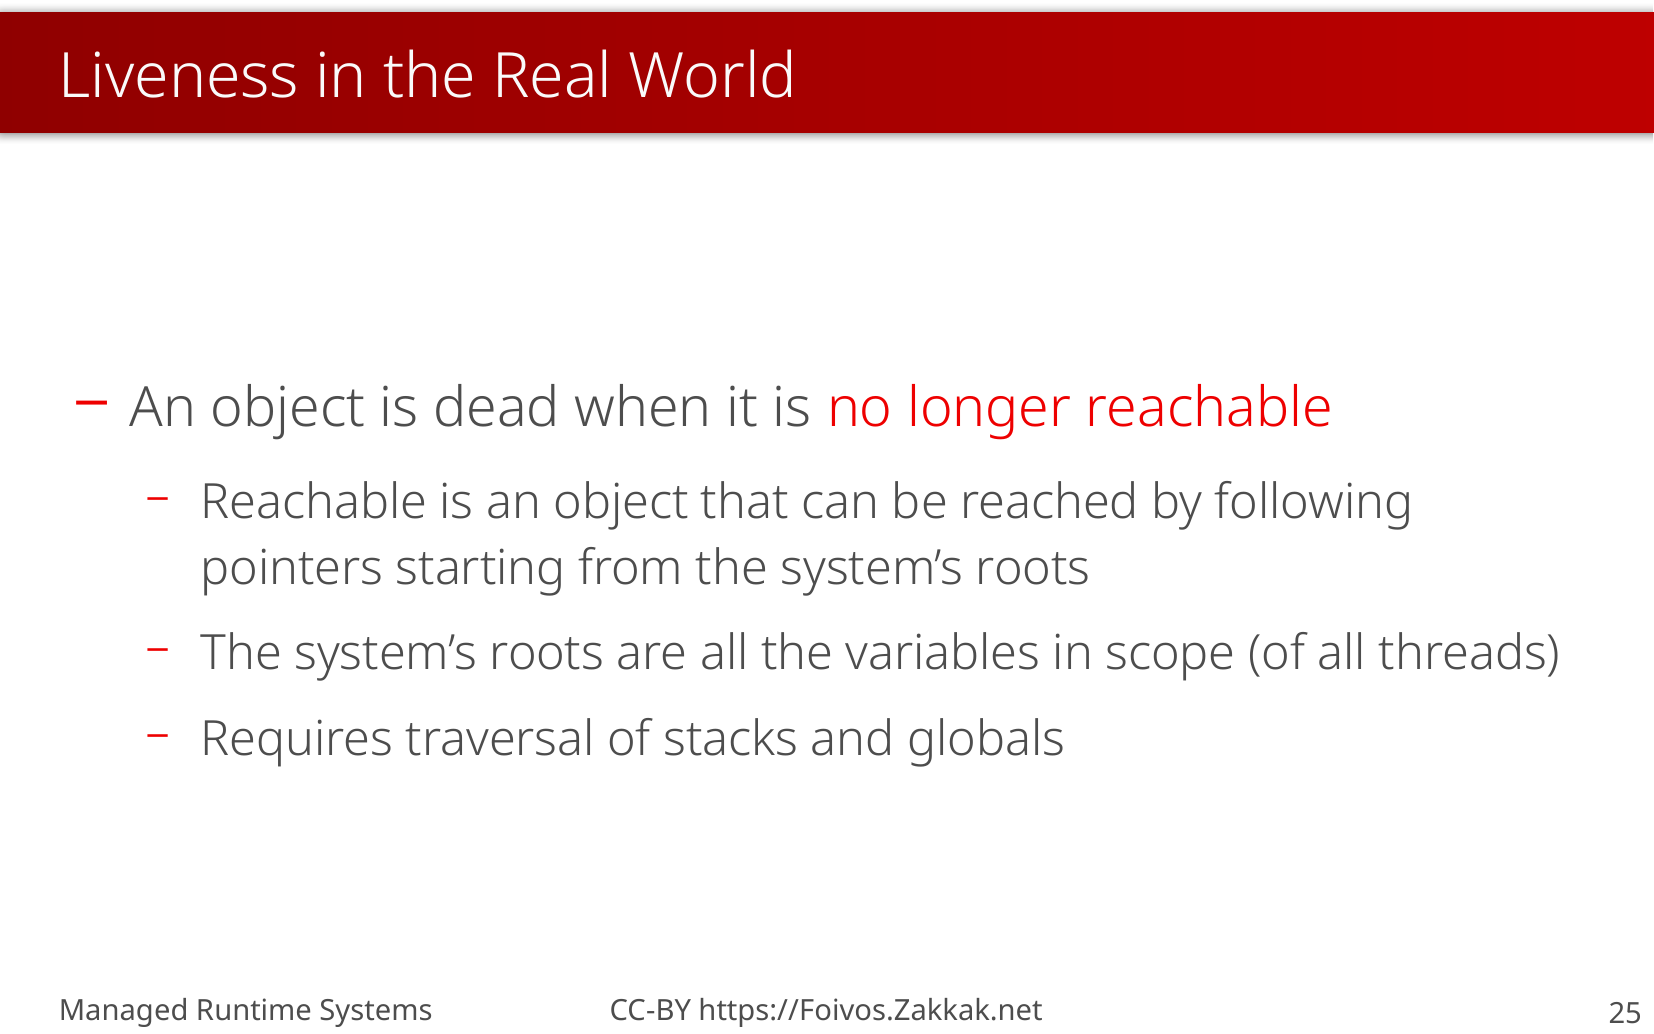

# Liveness in the Real World
An object is dead when it is no longer reachable
Reachable is an object that can be reached by following pointers starting from the system’s roots
The system’s roots are all the variables in scope (of all threads)
Requires traversal of stacks and globals
Managed Runtime Systems
CC-BY https://Foivos.Zakkak.net
25